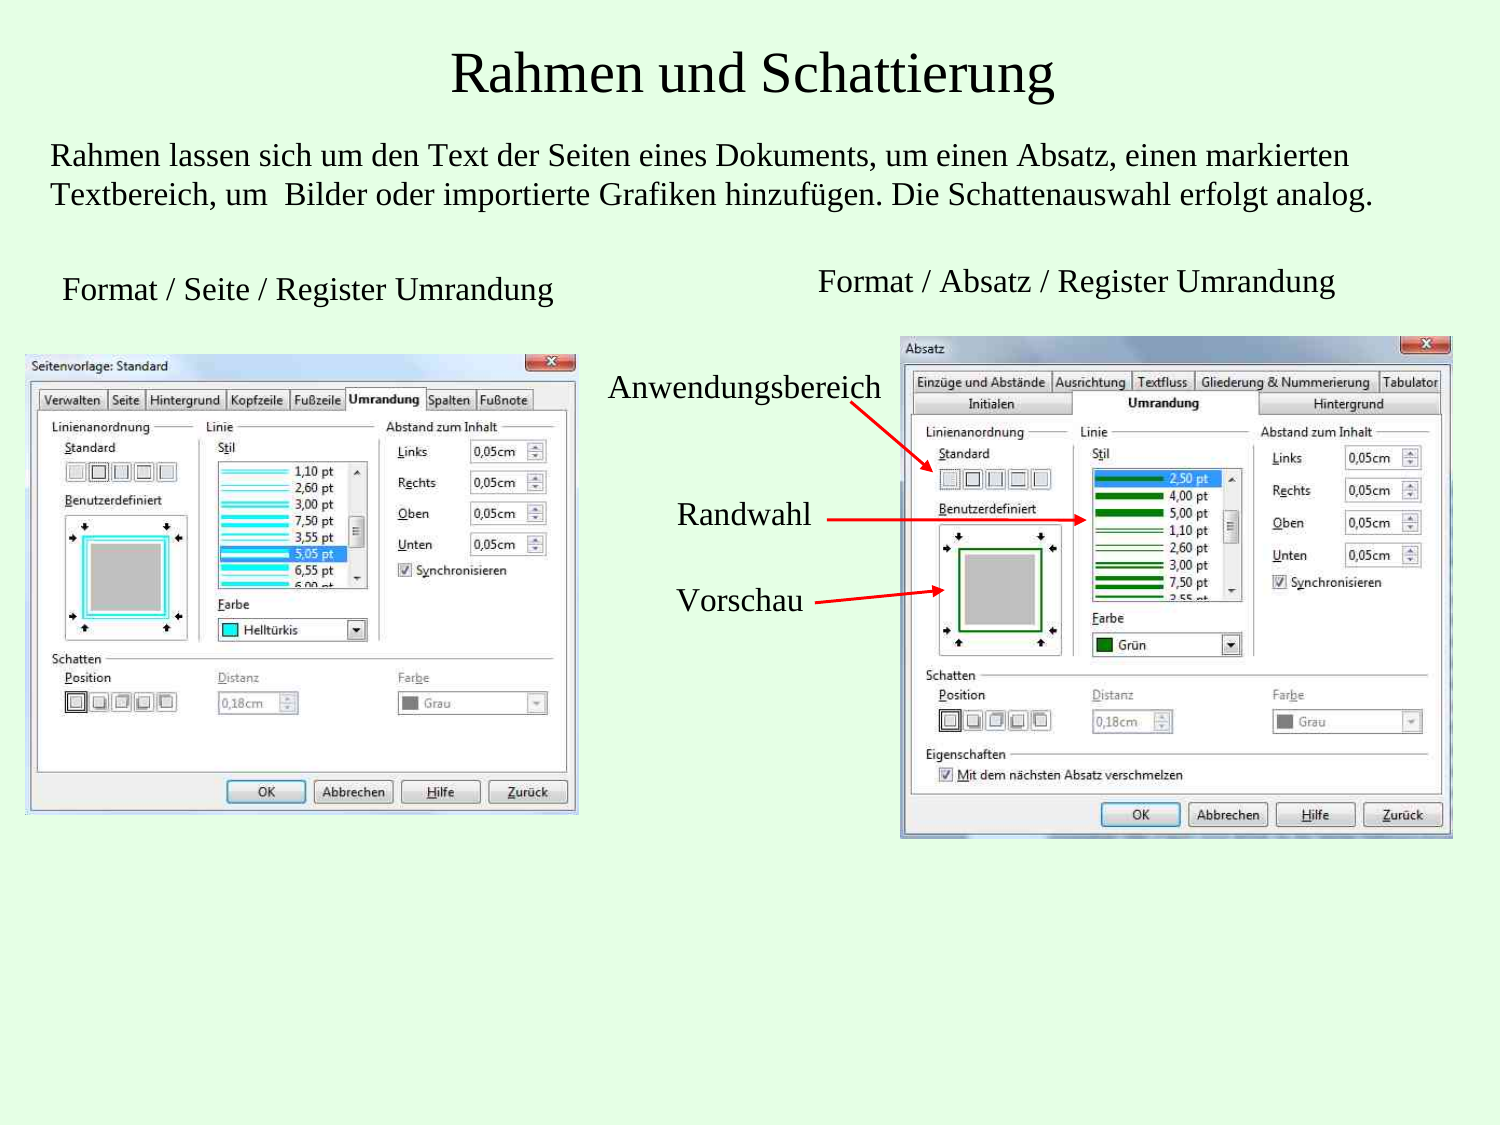

# Rahmen und Schattierung
Rahmen lassen sich um den Text der Seiten eines Dokuments, um einen Absatz, einen markierten Textbereich, um Bilder oder importierte Grafiken hinzufügen. Die Schattenauswahl erfolgt analog.
Format / Absatz / Register Umrandung
Format / Seite / Register Umrandung
Anwendungsbereich
Randwahl
Vorschau